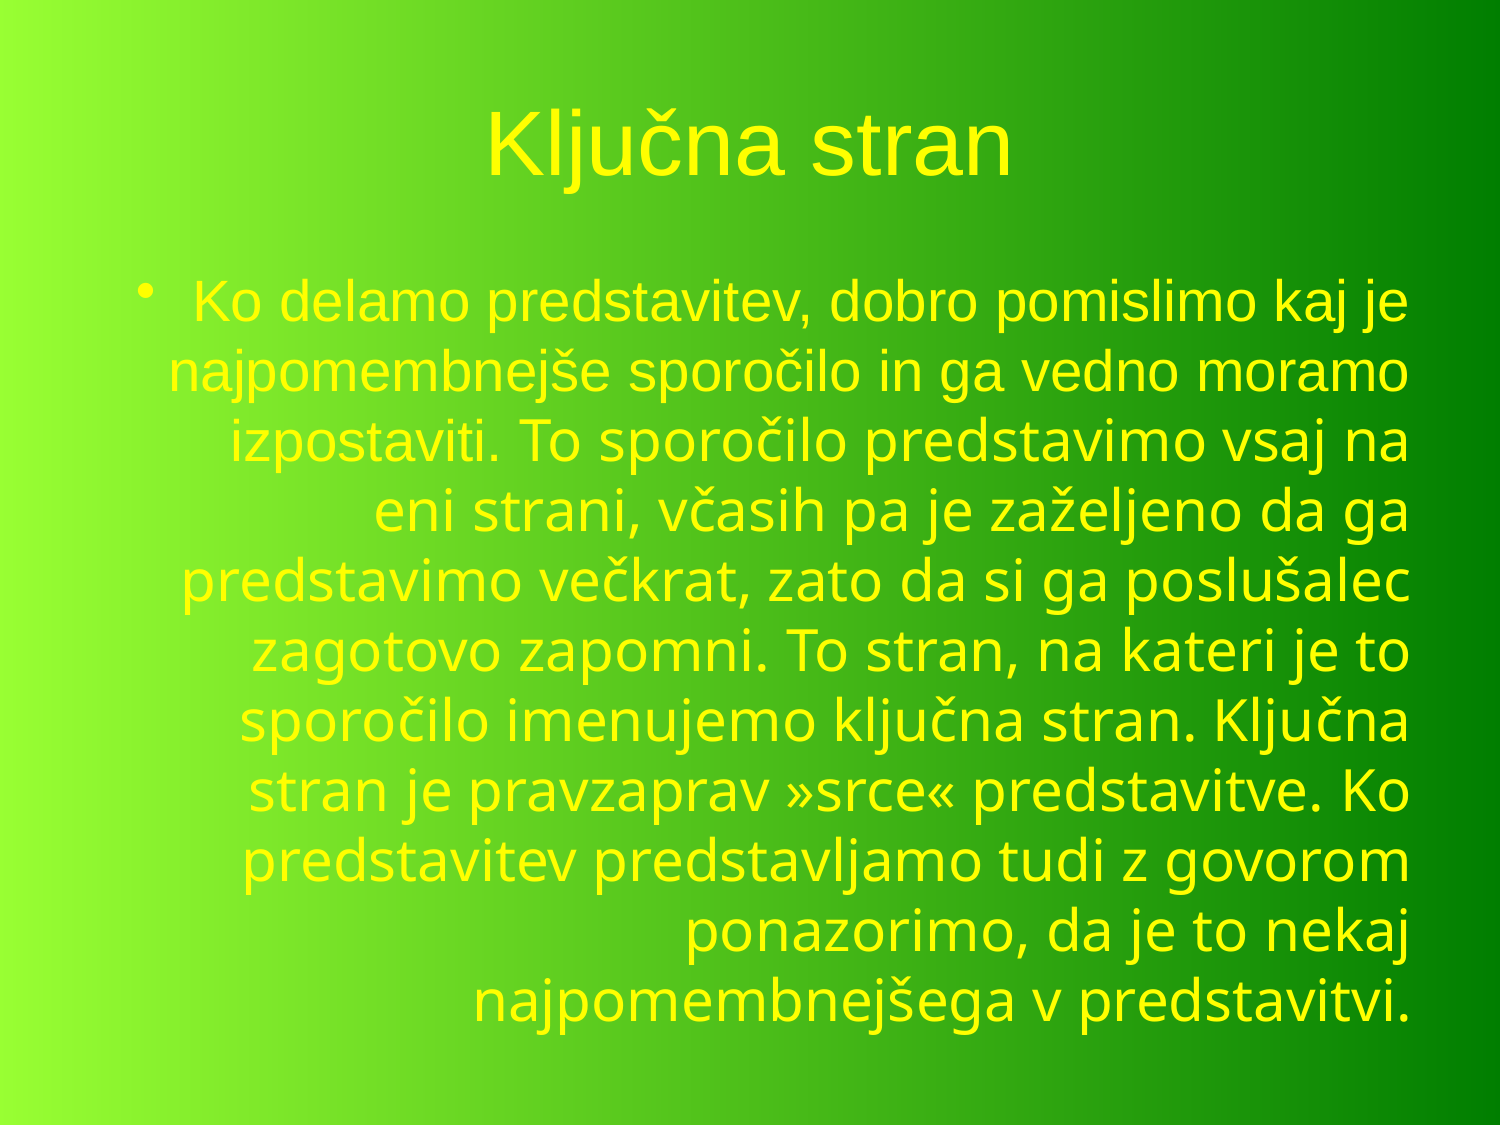

# Ključna stran
Ko delamo predstavitev, dobro pomislimo kaj je najpomembnejše sporočilo in ga vedno moramo izpostaviti. To sporočilo predstavimo vsaj na eni strani, včasih pa je zaželjeno da ga predstavimo večkrat, zato da si ga poslušalec zagotovo zapomni. To stran, na kateri je to sporočilo imenujemo ključna stran. Ključna stran je pravzaprav »srce« predstavitve. Ko predstavitev predstavljamo tudi z govorom ponazorimo, da je to nekaj najpomembnejšega v predstavitvi.